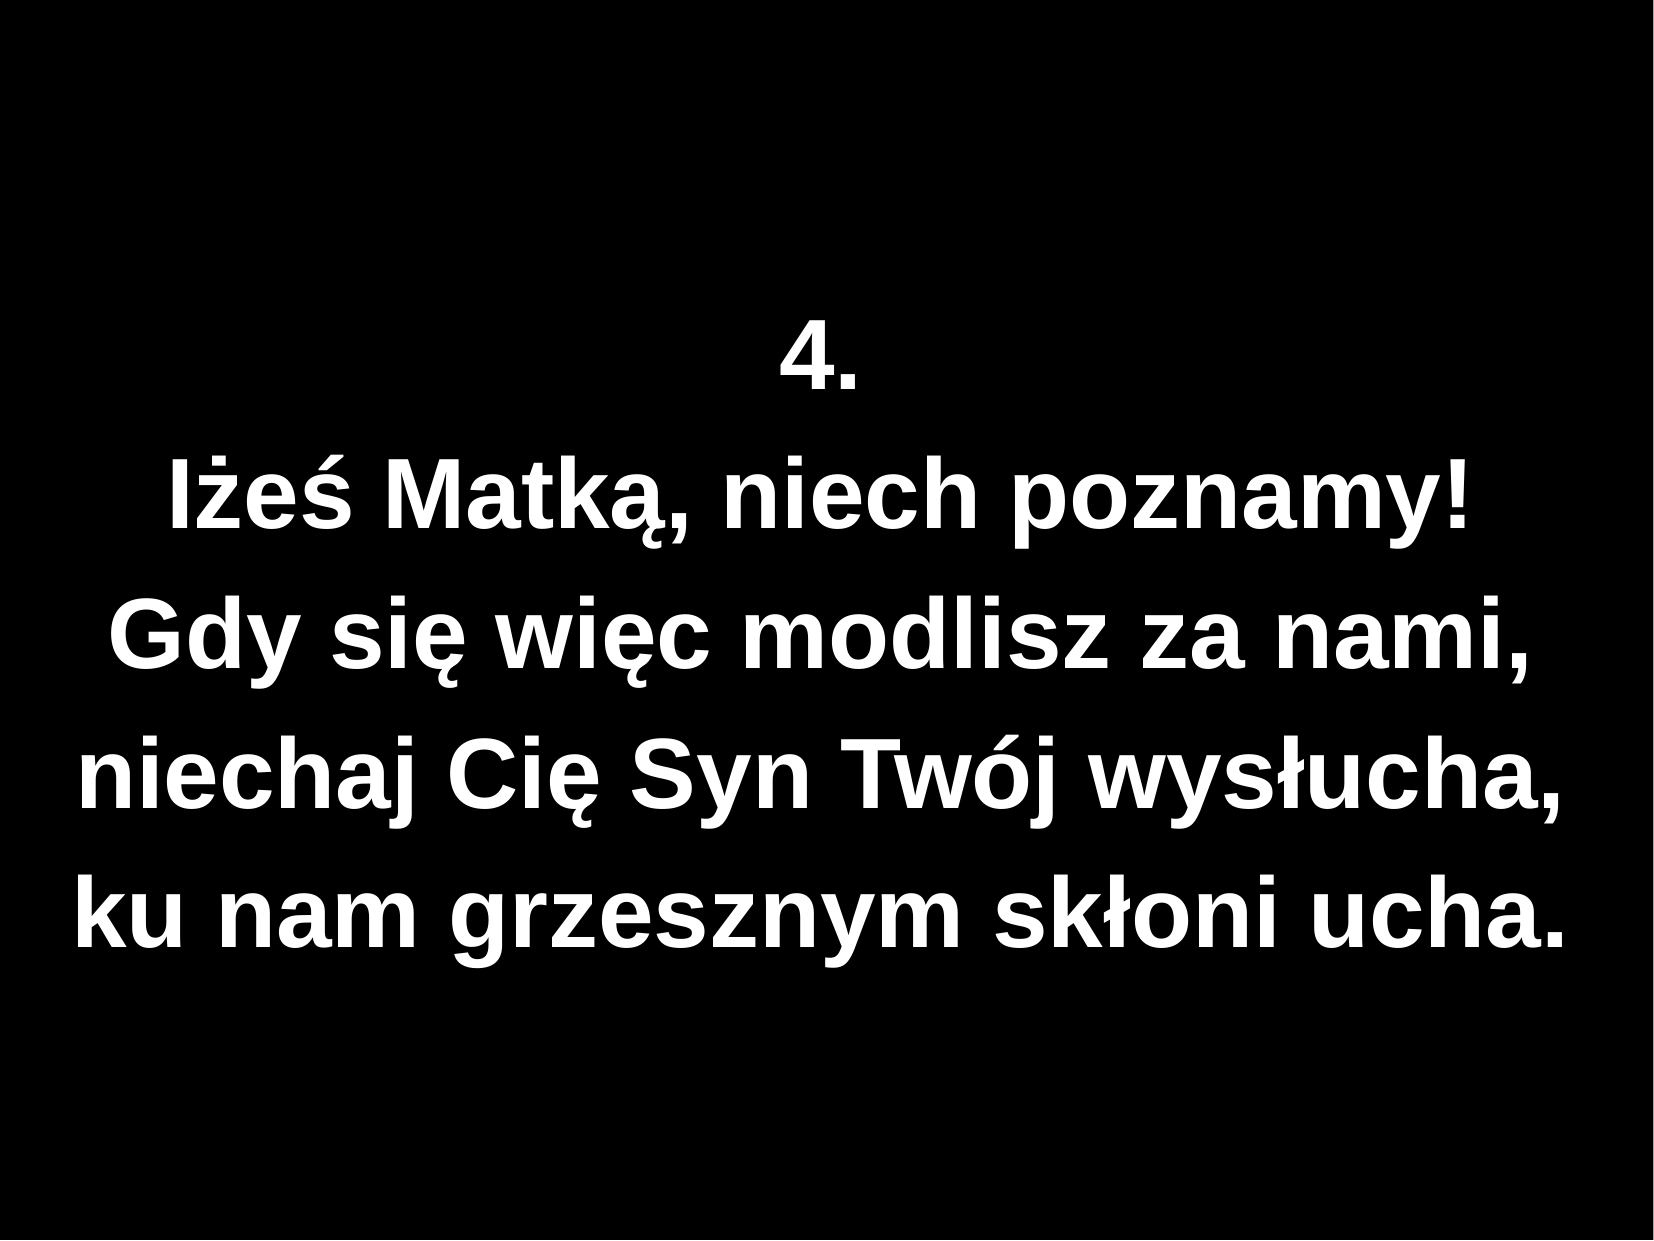

# 4.
Iżeś Matką, niech poznamy!
Gdy się więc modlisz za nami,
niechaj Cię Syn Twój wysłucha,
ku nam grzesznym skłoni ucha.